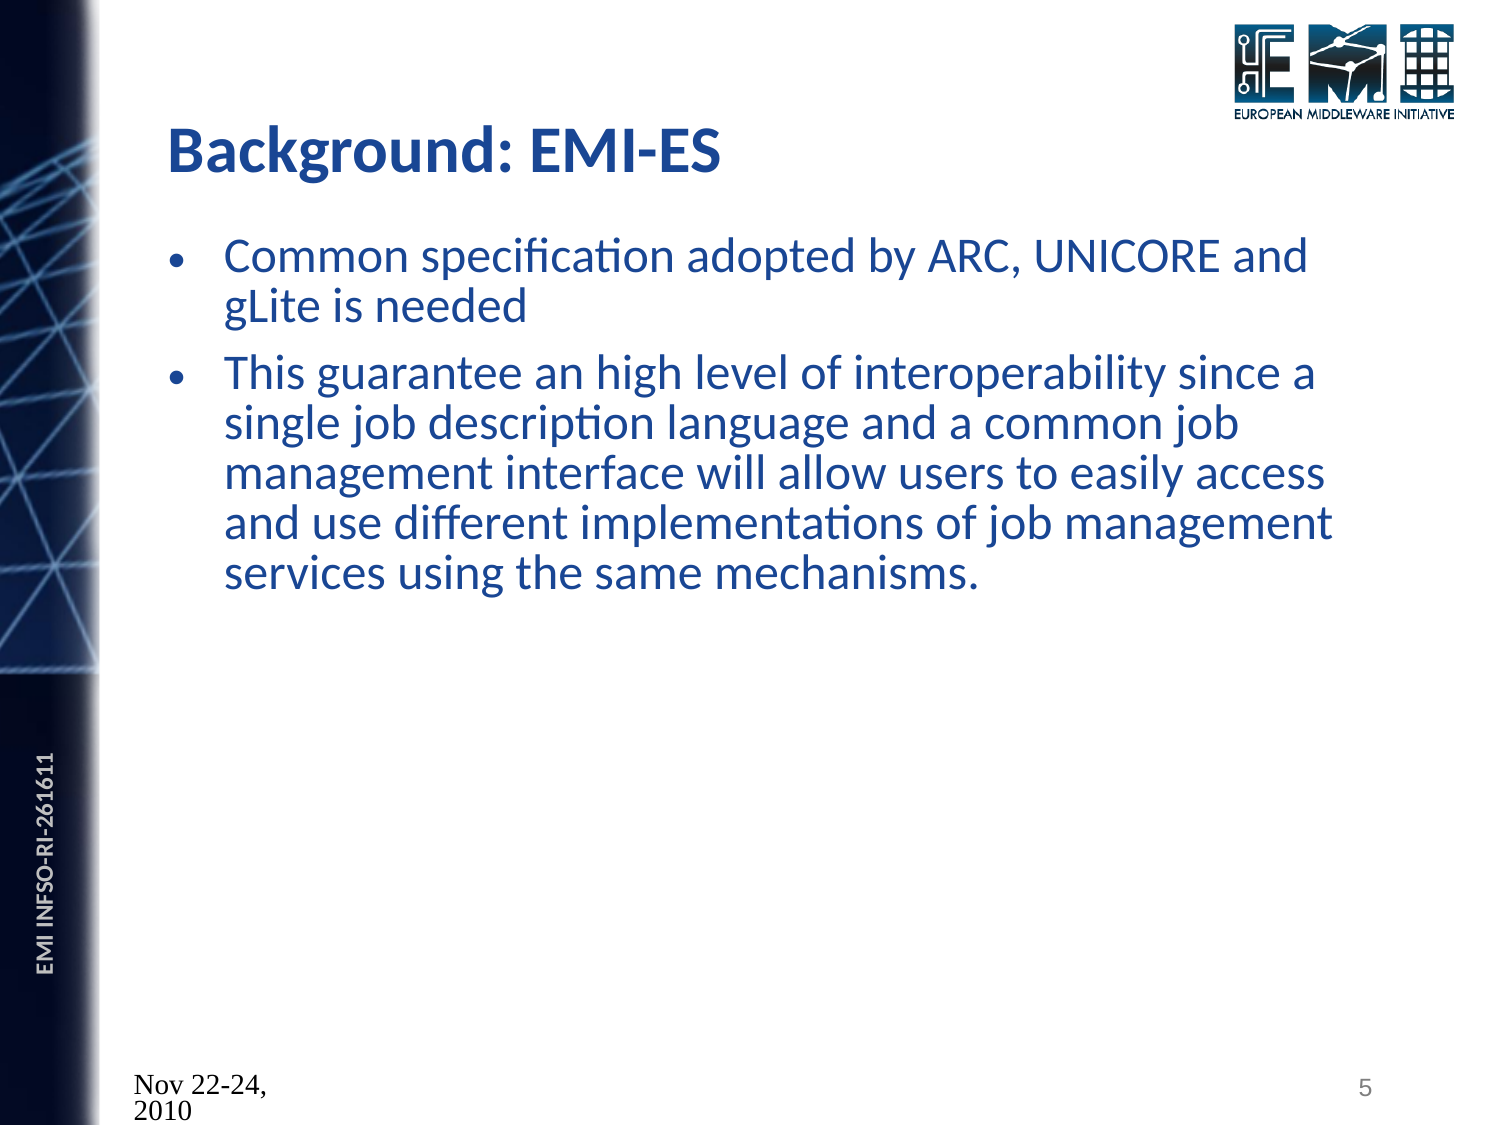

Background: EMI-ES
# Common specification adopted by ARC, UNICORE and gLite is needed
This guarantee an high level of interoperability since a single job description language and a common job management interface will allow users to easily access and use different implementations of job management services using the same mechanisms.
Nov 22-24, 2010